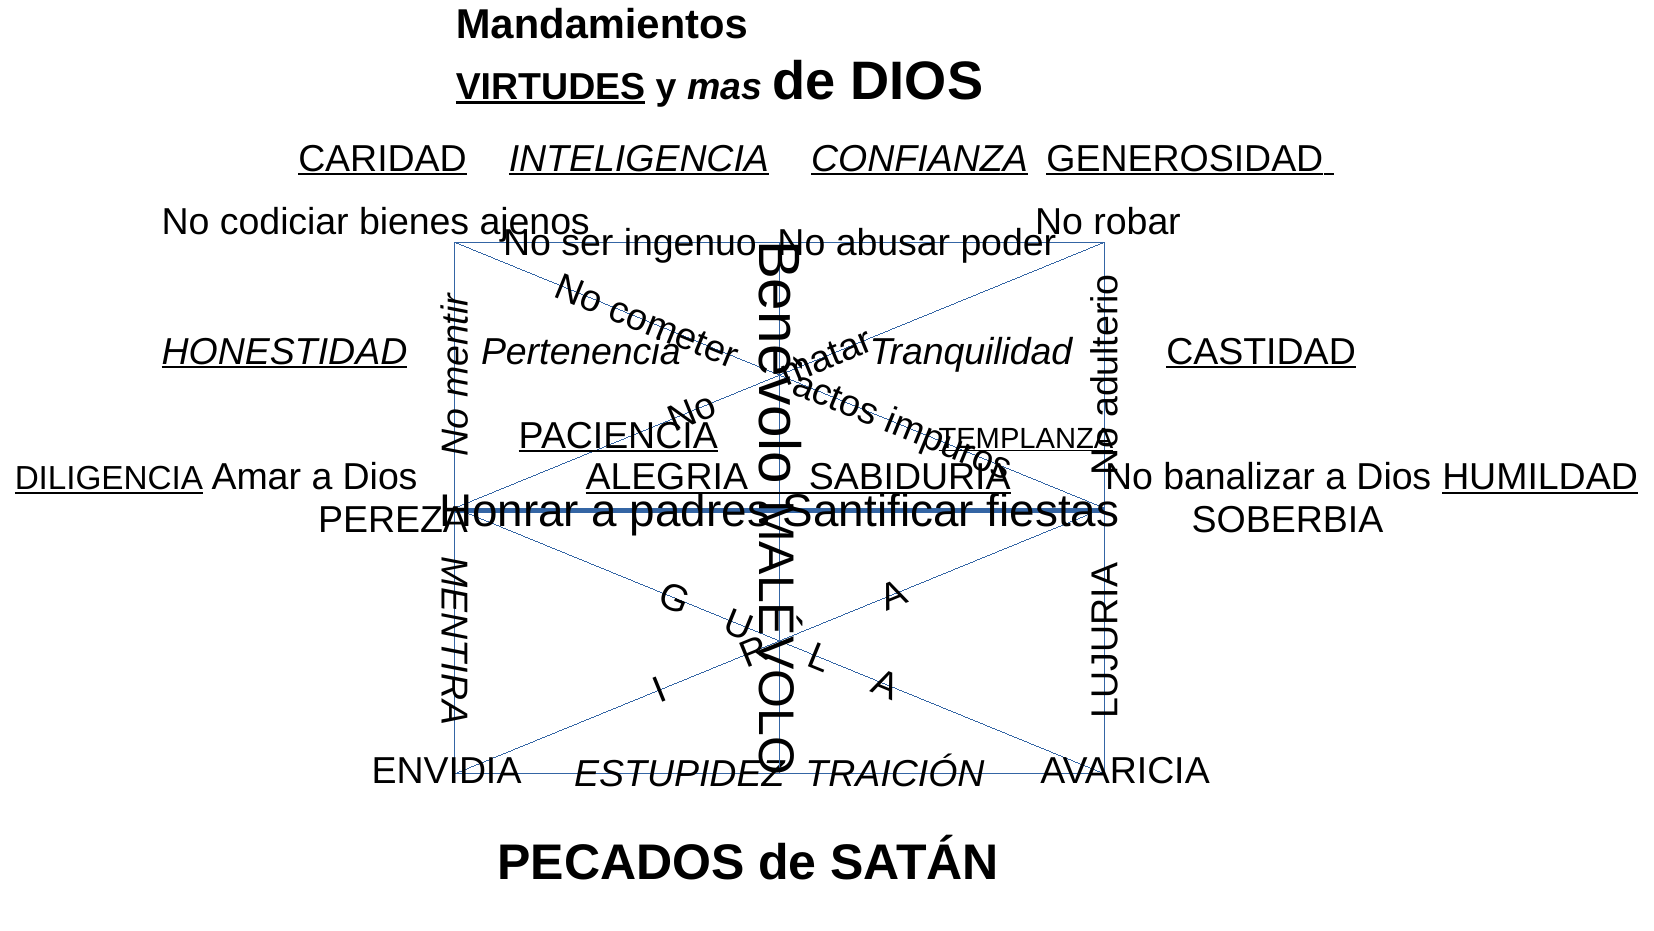

Mandamientos
 VIRTUDES y mas de DIOS
 CARIDAD INTELIGENCIA CONFIANZA GENEROSIDAD
 No codiciar bienes ajenos No robar
 HONESTIDAD Pertenencia Tranquilidad CASTIDAD
 PACIENCIA TEMPLANZA
DILIGENCIA Amar a Dios ALEGRIA SABIDURIA No banalizar a Dios HUMILDAD PEREZA SOBERBIA
 ENVIDIA AVARICIA
 PECADOS de SATÁN
No mentir
No matar
 No cometer actos impuros
No ser ingenuo No abusar poder
Benévolo MALÉVOLO
No adulterio
MENTIRA
G U L A
I R A
LUJURIA
Honrar a padres Santificar fiestas
ESTUPIDEZ TRAICIÓN